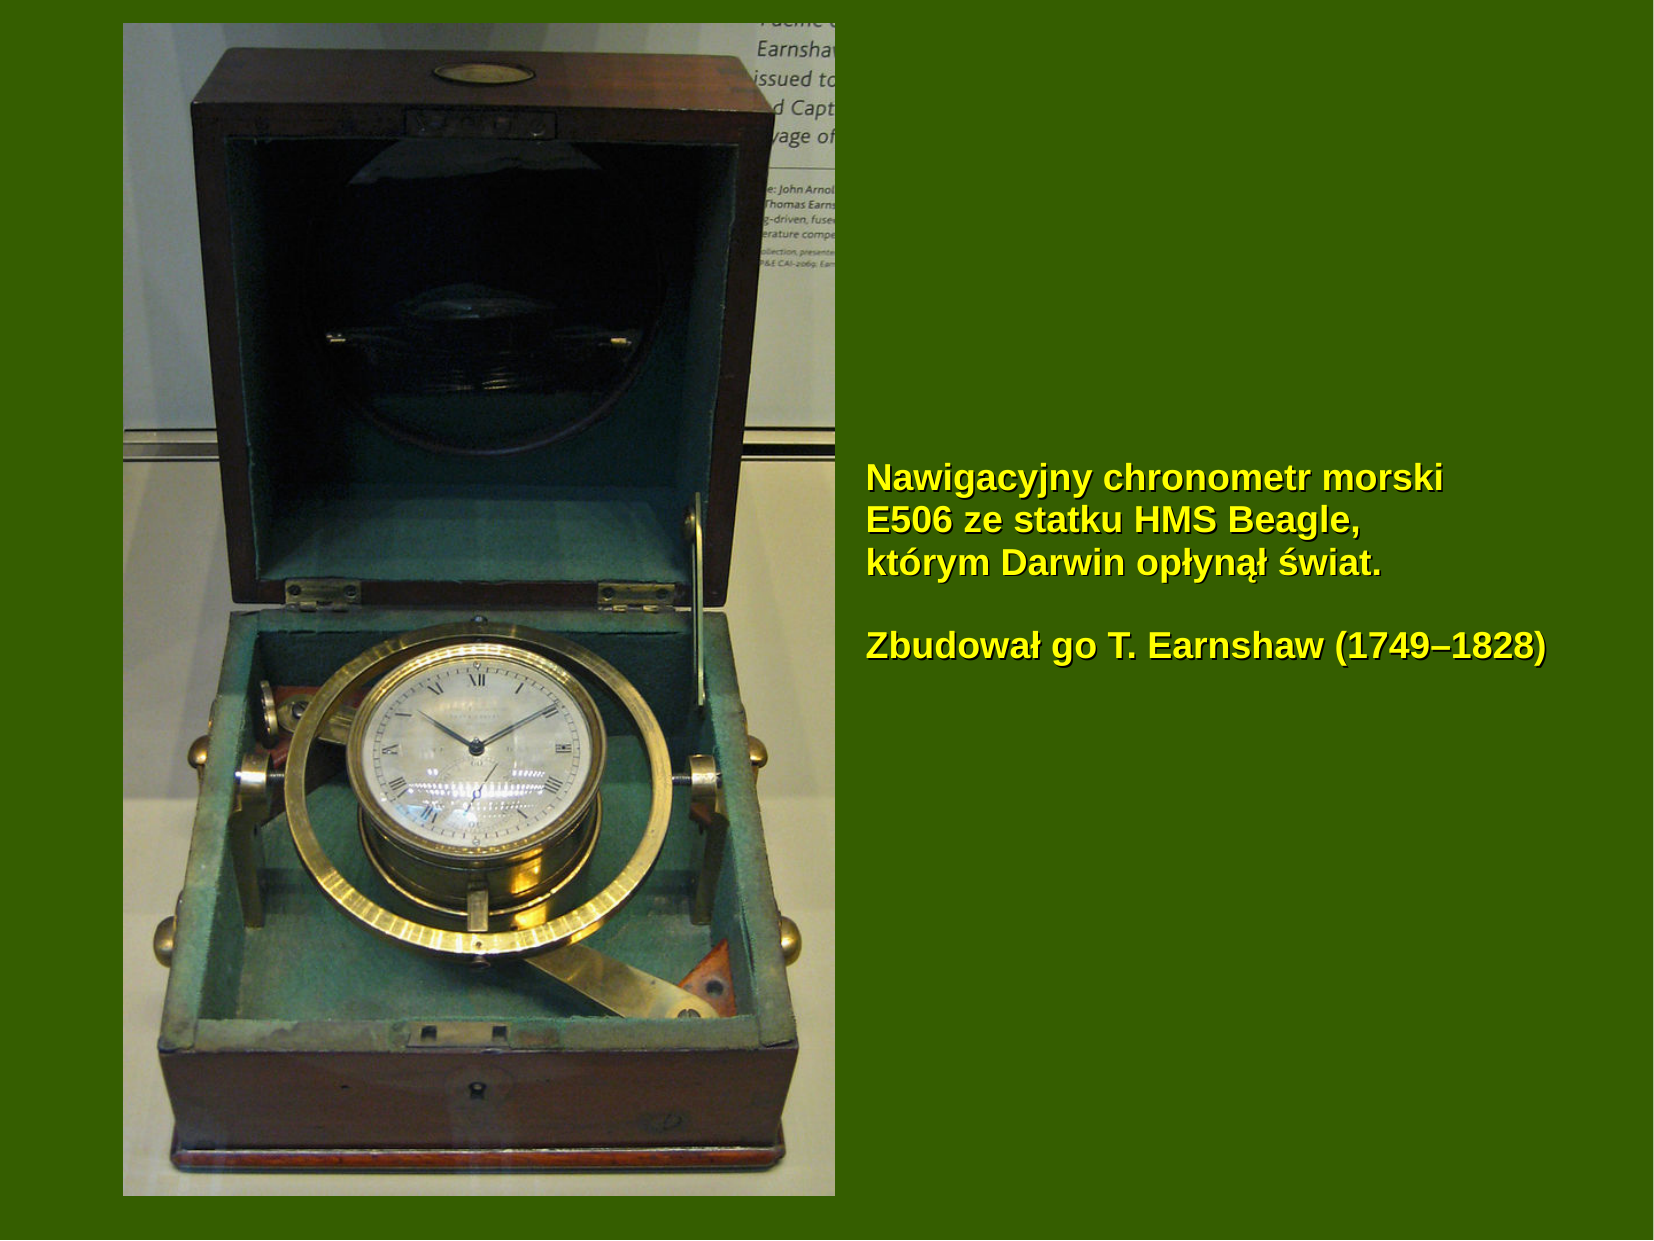

Nawigacyjny chronometr morski
E506 ze statku HMS Beagle,
którym Darwin opłynął świat.
Zbudował go T. Earnshaw (1749–1828)